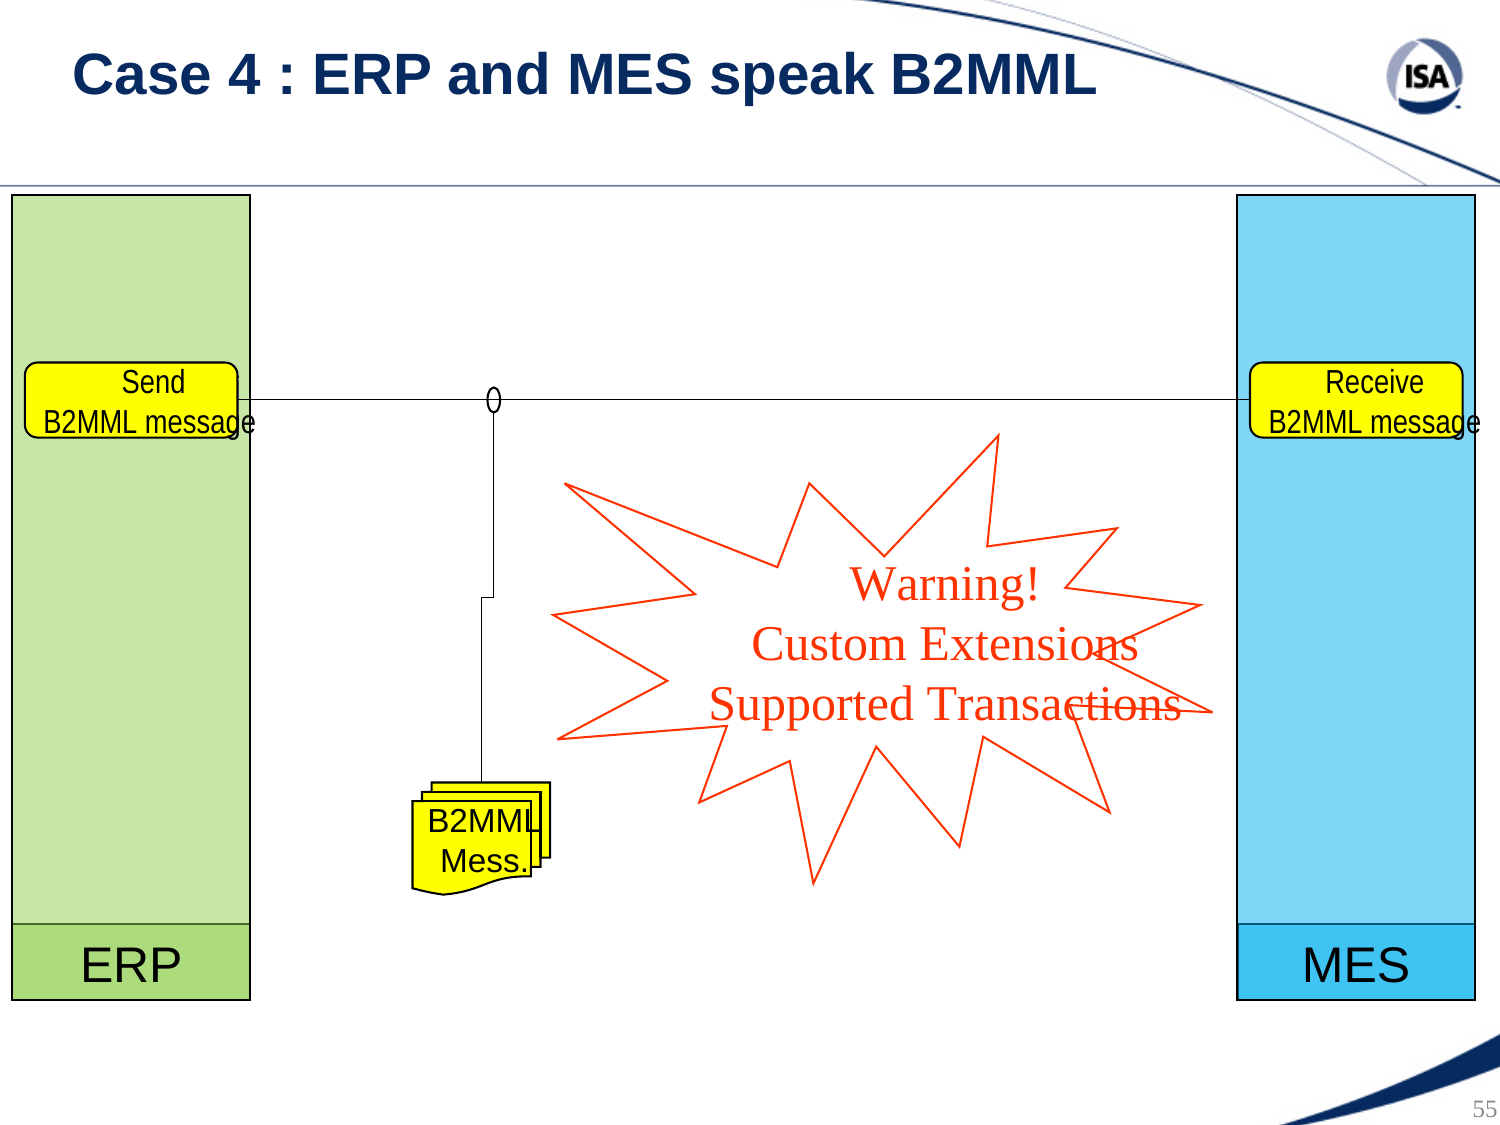

# Case 4 : ERP and MES speak B2MML
ERP
MES
Send
B2MML message
Receive
B2MML message
Warning!
Custom Extensions
Supported Transactions
B2MML
Mess.